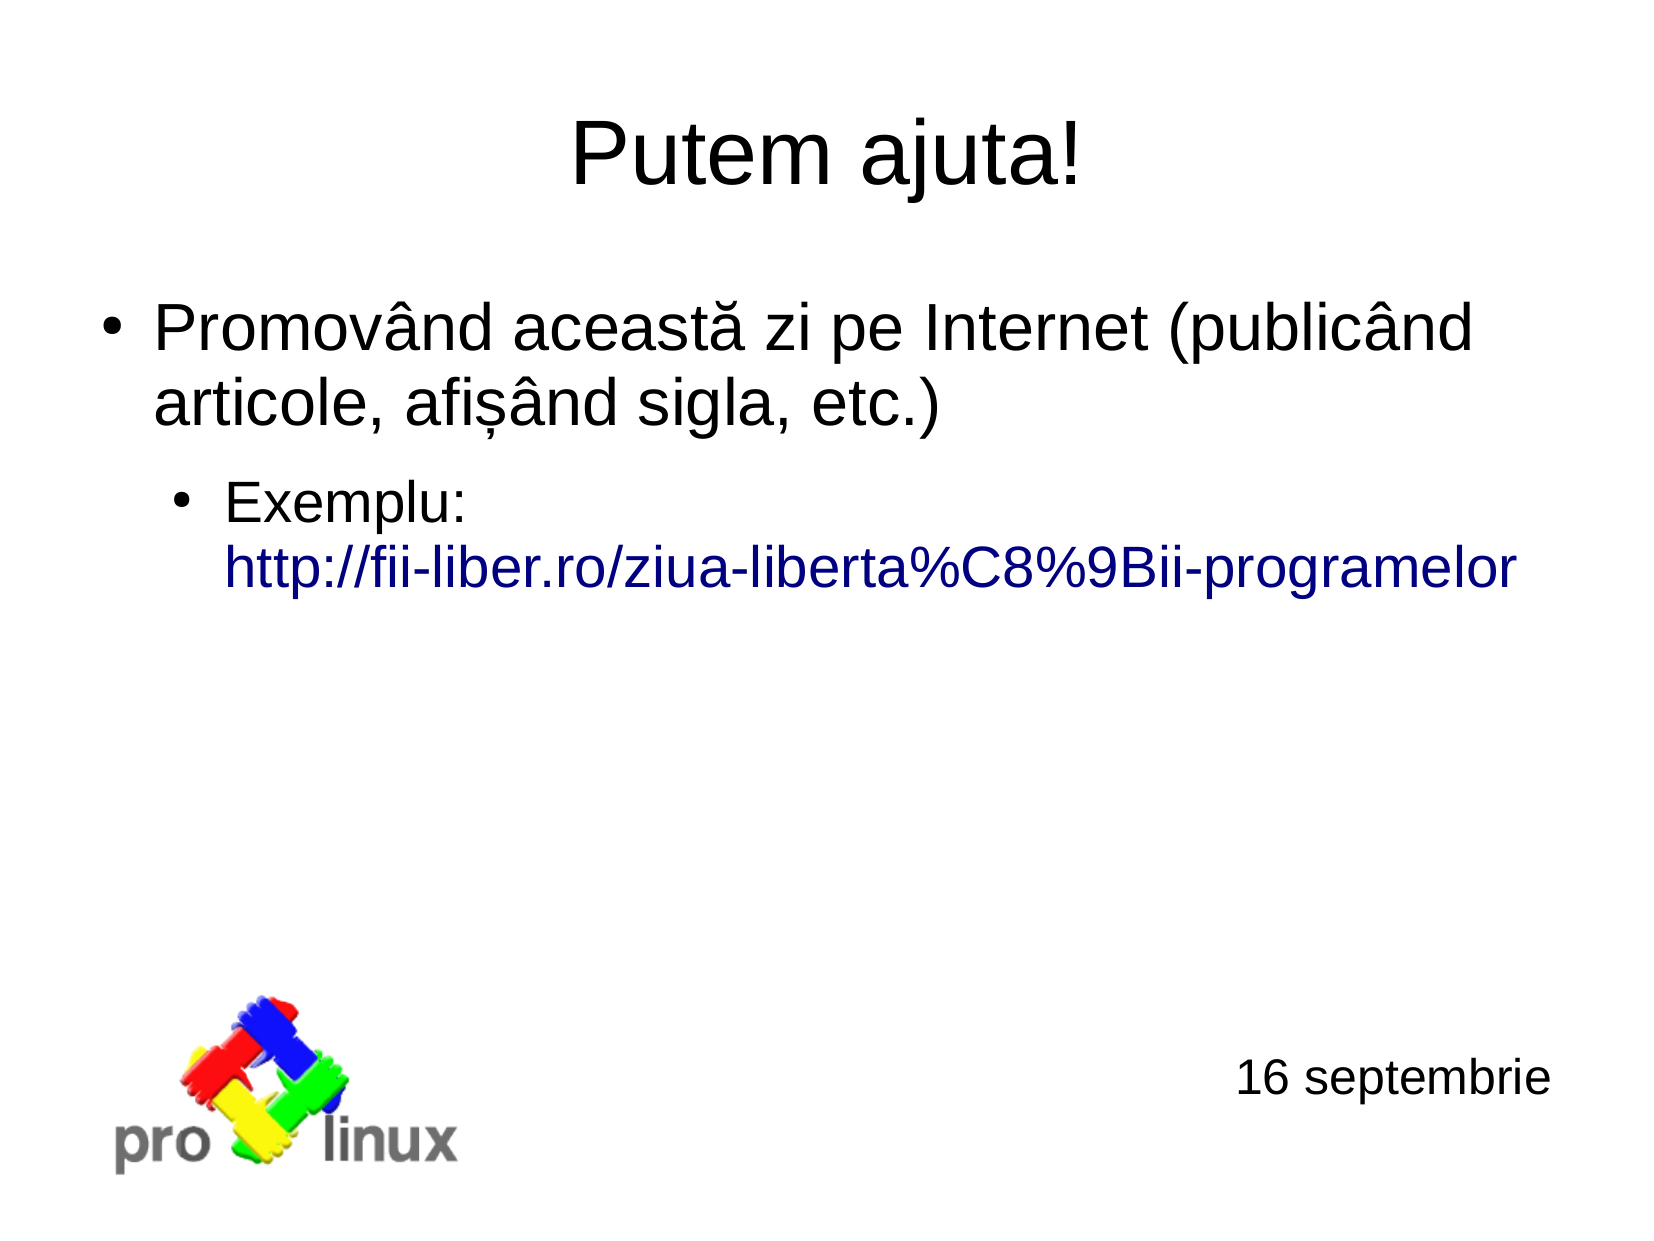

# Putem ajuta!
Promovând această zi pe Internet (publicând articole, afișând sigla, etc.)
Exemplu: http://fii-liber.ro/ziua-liberta%C8%9Bii-programelor
16 septembrie